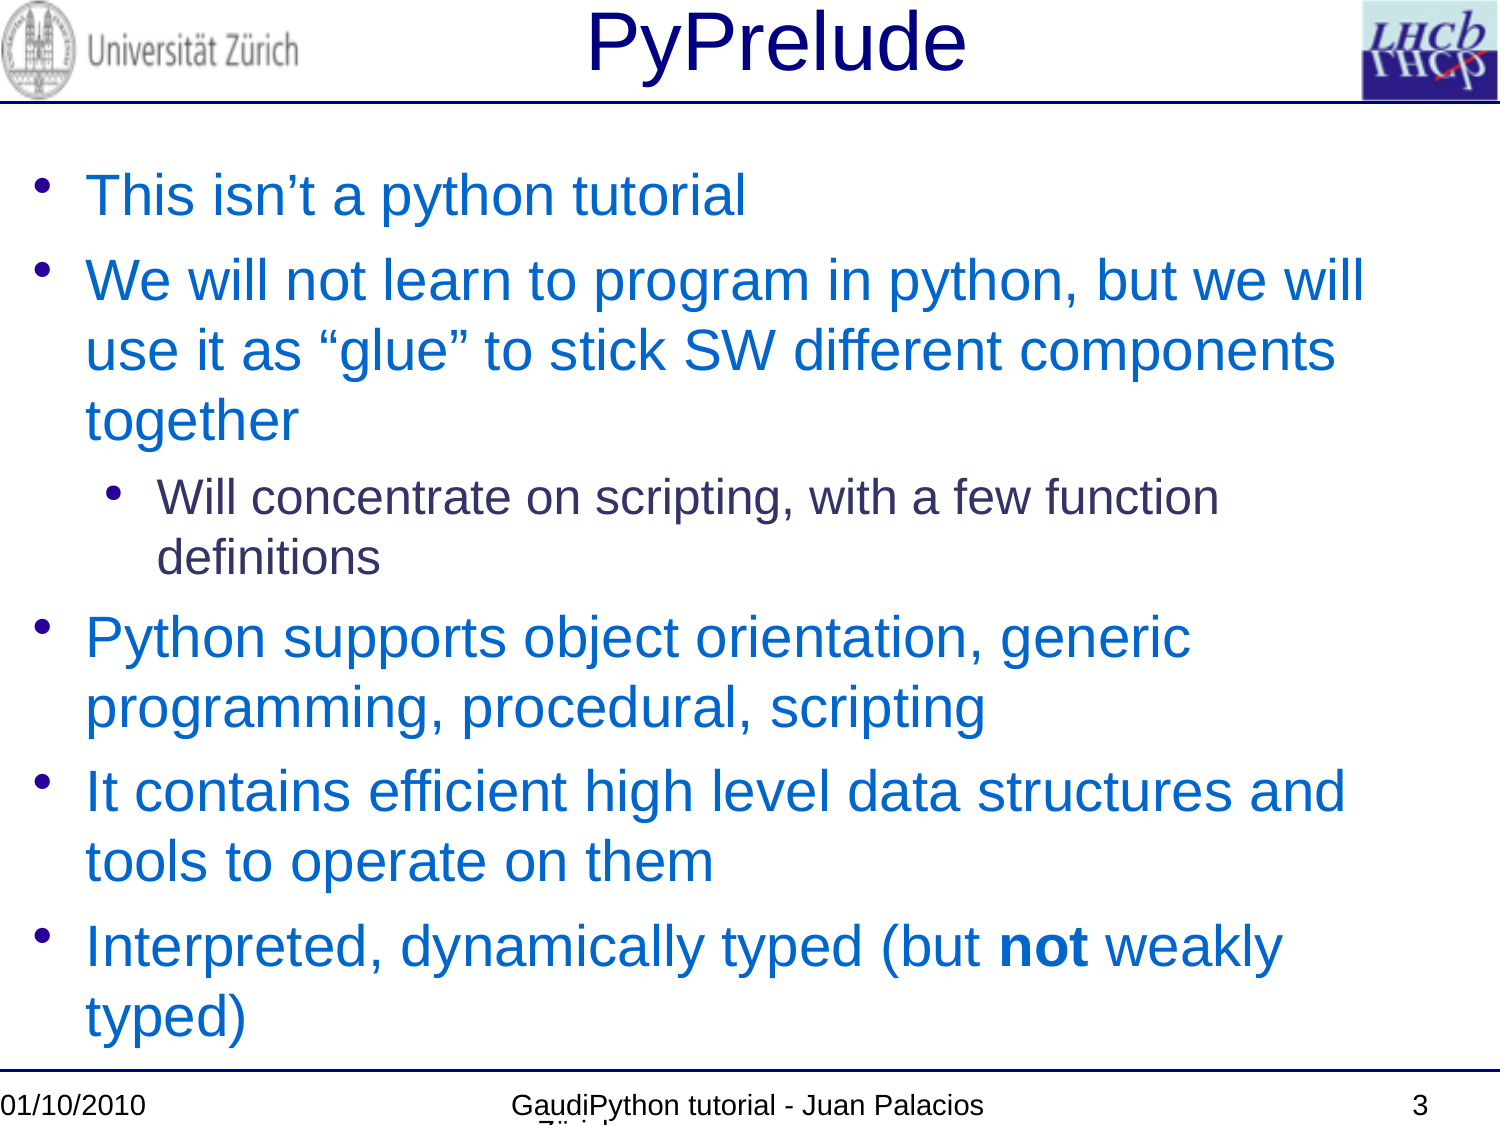

# PyPrelude
This isn’t a python tutorial
We will not learn to program in python, but we will use it as “glue” to stick SW different components together
Will concentrate on scripting, with a few function definitions
Python supports object orientation, generic programming, procedural, scripting
It contains efficient high level data structures and tools to operate on them
Interpreted, dynamically typed (but not weakly typed)
01/10/2010
GaudiPython tutorial - Juan Palacios - Zürich
3